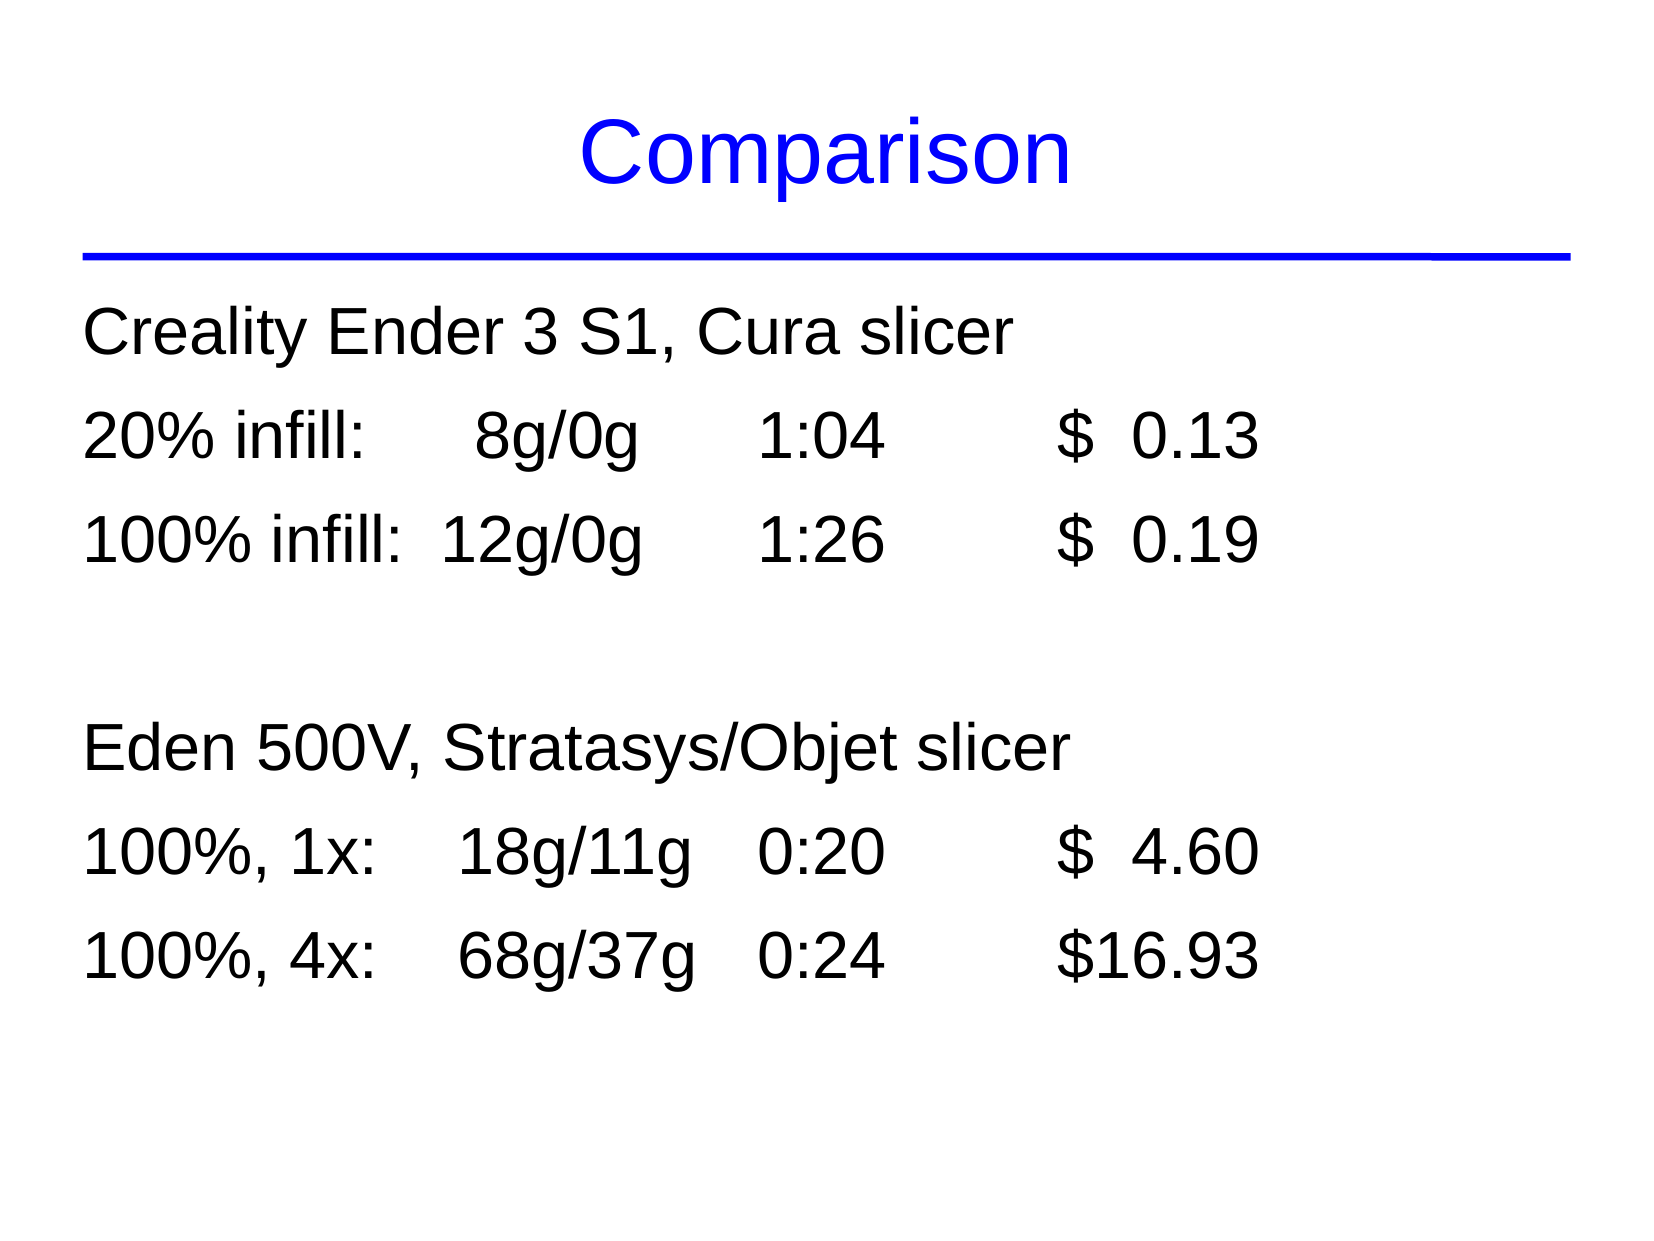

# Comparison
Creality Ender 3 S1, Cura slicer
20% infill:	 8g/0g		1:04			$ 0.13
100% infill: 12g/0g		1:26			$ 0.19
Eden 500V, Stratasys/Objet slicer
100%, 1x:		18g/11g	0:20			$ 4.60
100%, 4x:		68g/37g	0:24			$16.93